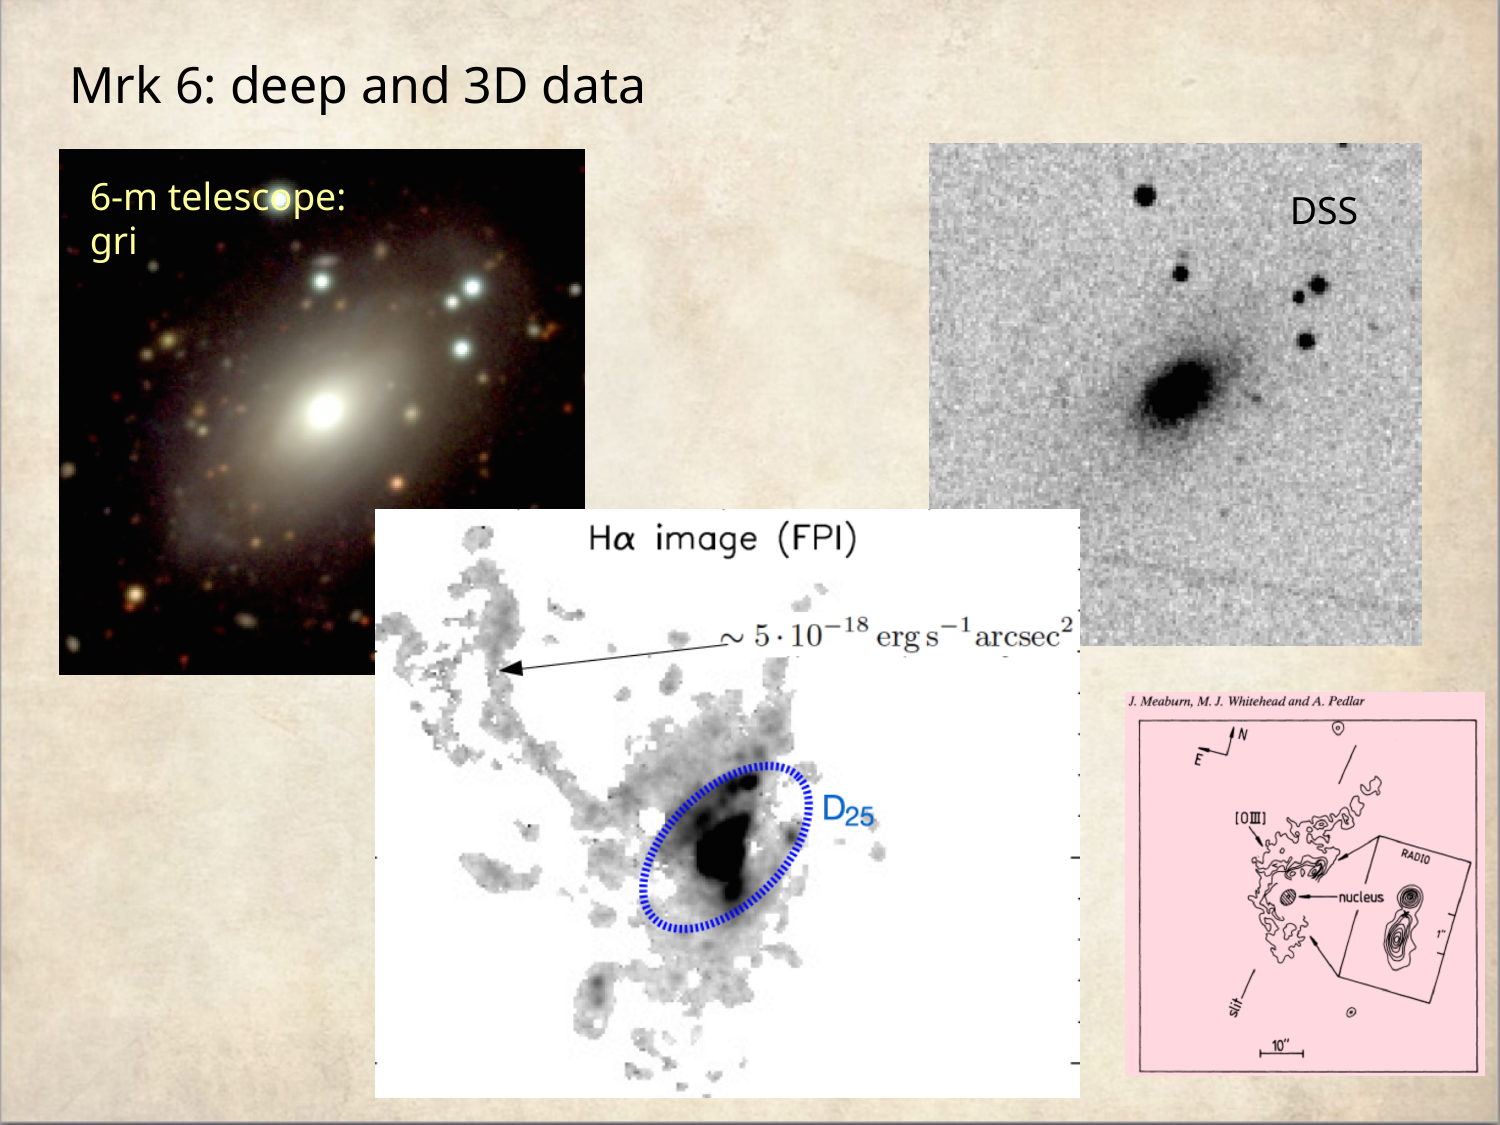

# Mrk 6: deep and 3D data
6-m telescope:
gri
DSS